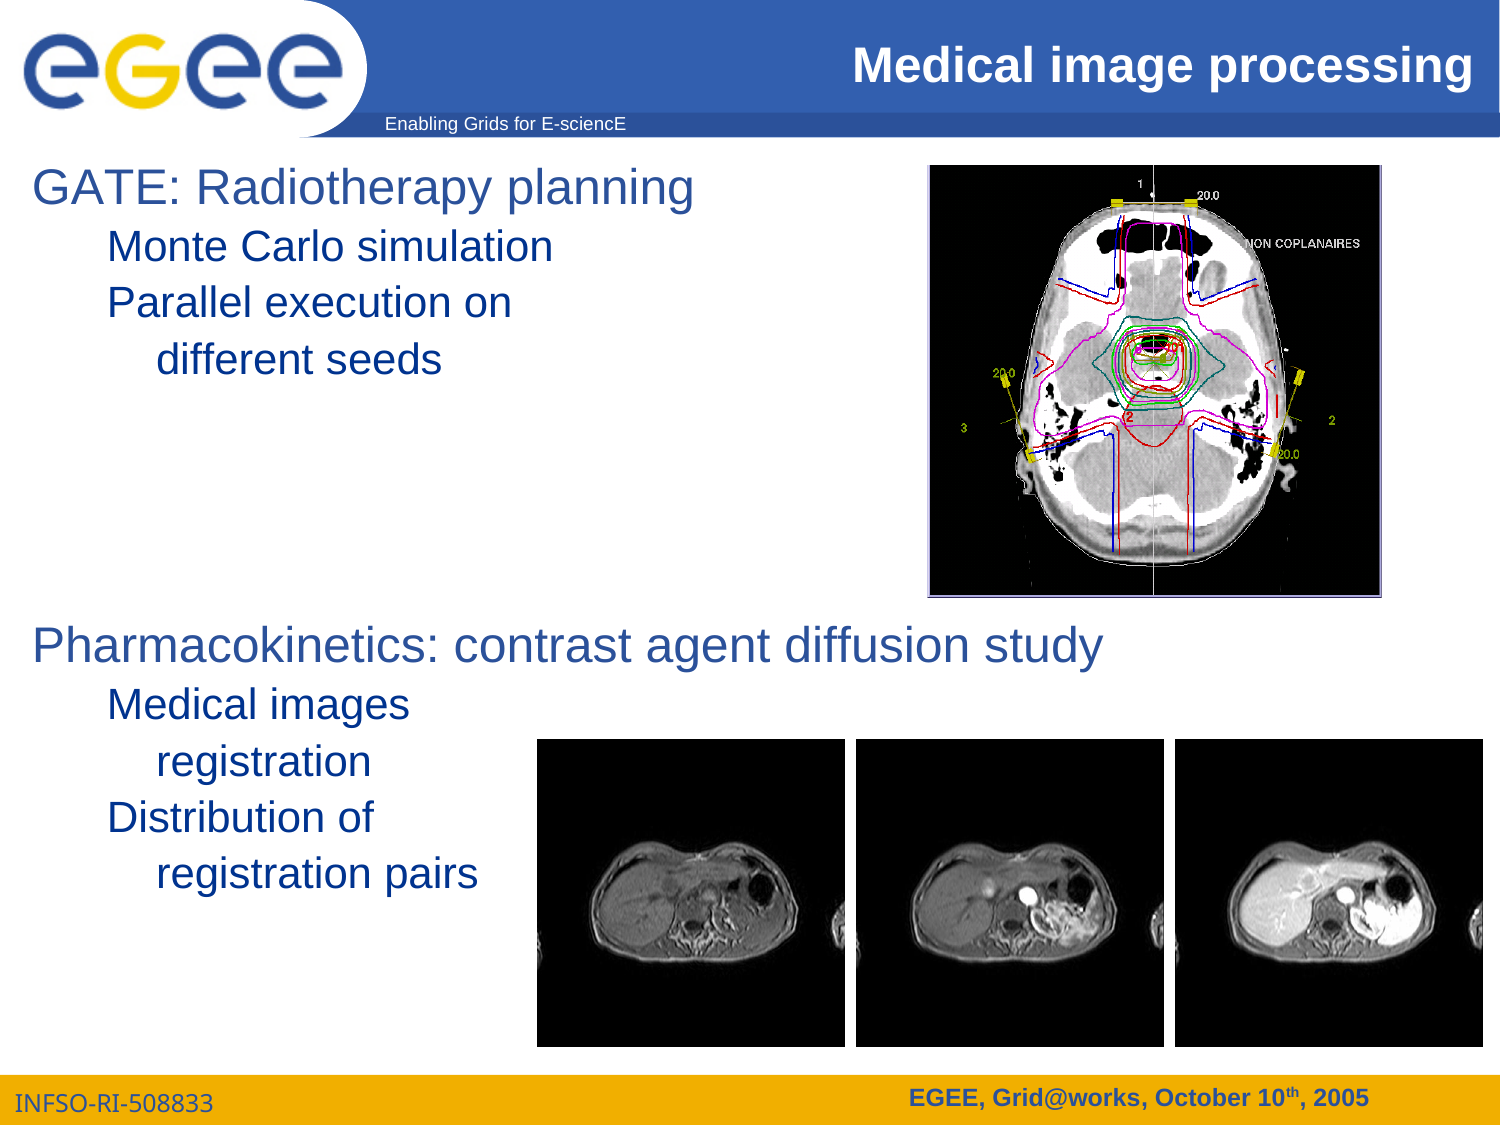

# Medical image processing
GATE: Radiotherapy planning
Monte Carlo simulation
Parallel execution on
 different seeds
Pharmacokinetics: contrast agent diffusion study
Medical images
 registration
Distribution of
 registration pairs
MIE 2005 Healthgrid workshop, Geneva, August 2005